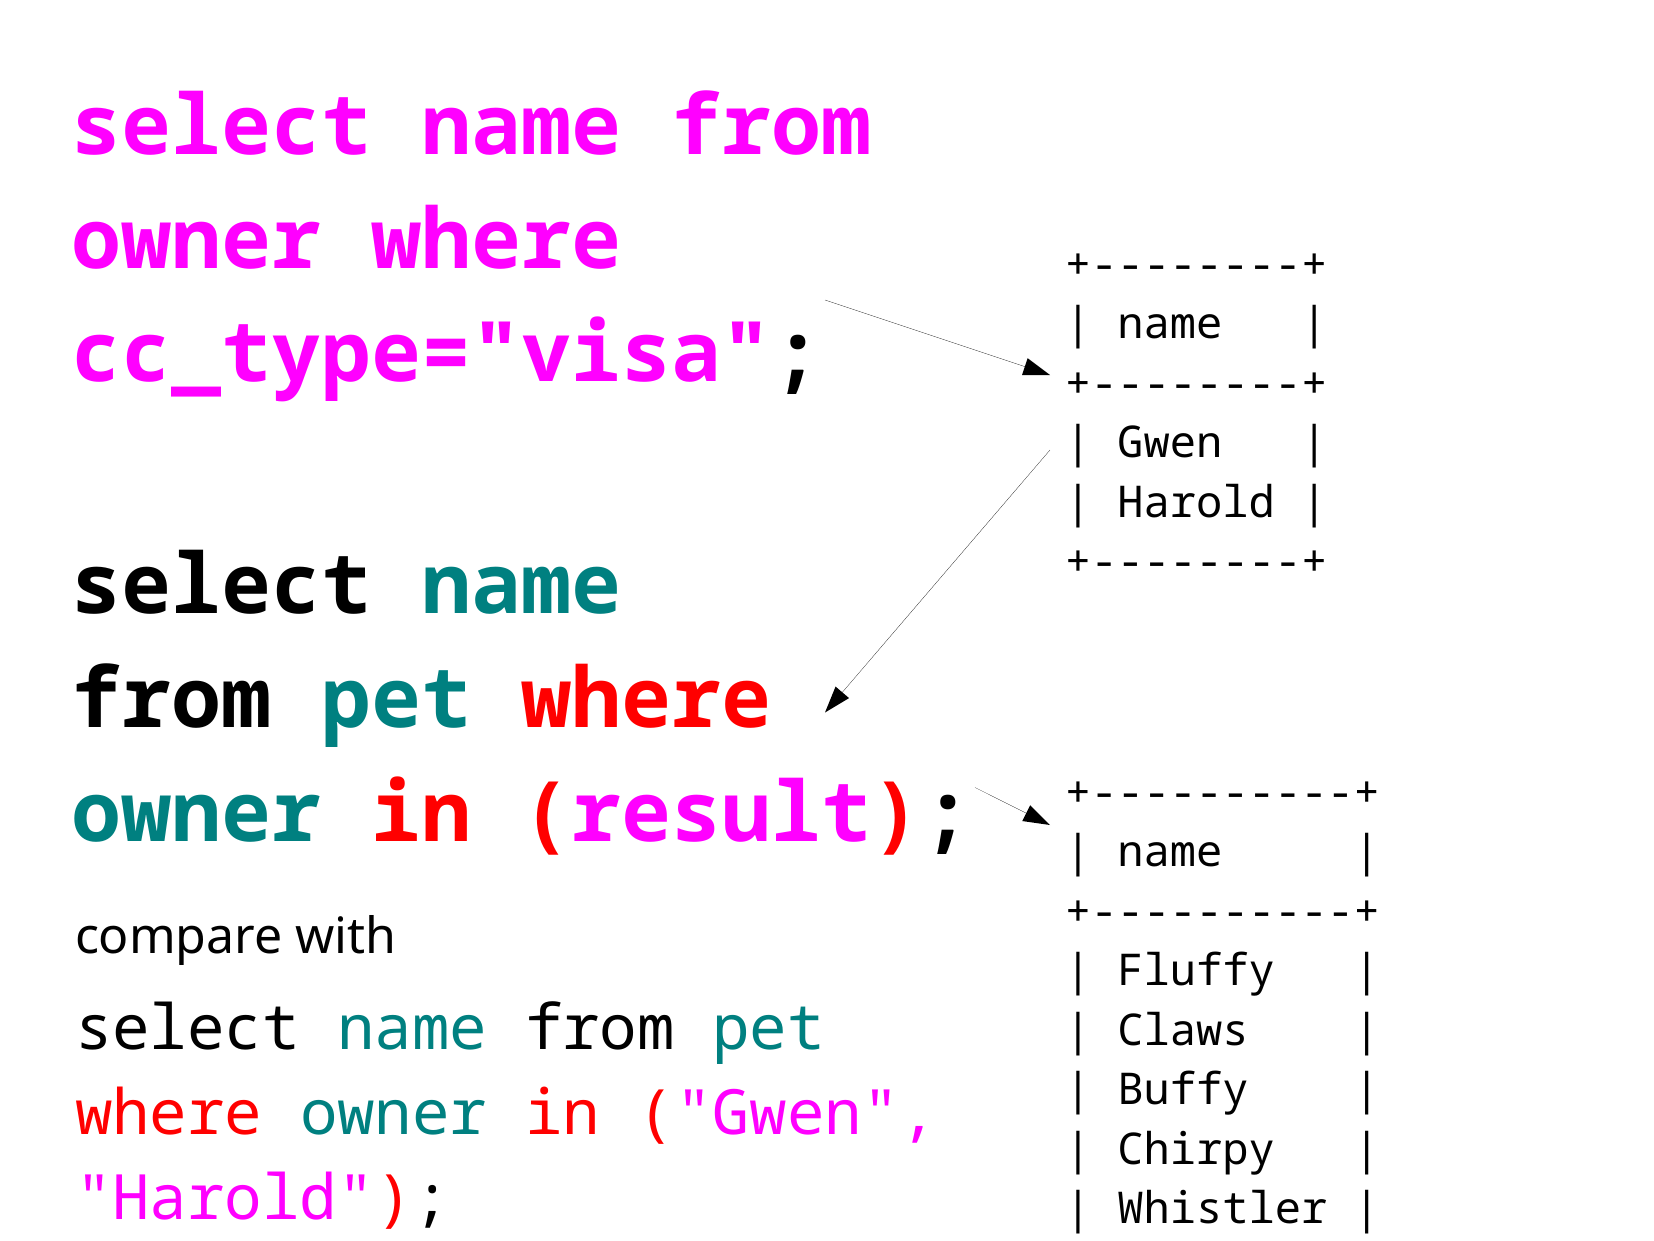

select name from owner where
cc_type="visa";
+--------+
| name |
+--------+
| Gwen |
| Harold |
+--------+
select name
from pet where owner in (result);
+----------+
| name |
+----------+
| Fluffy |
| Claws |
| Buffy |
| Chirpy |
| Whistler |
+----------+
compare with
select name from pet where owner in ("Gwen", "Harold");